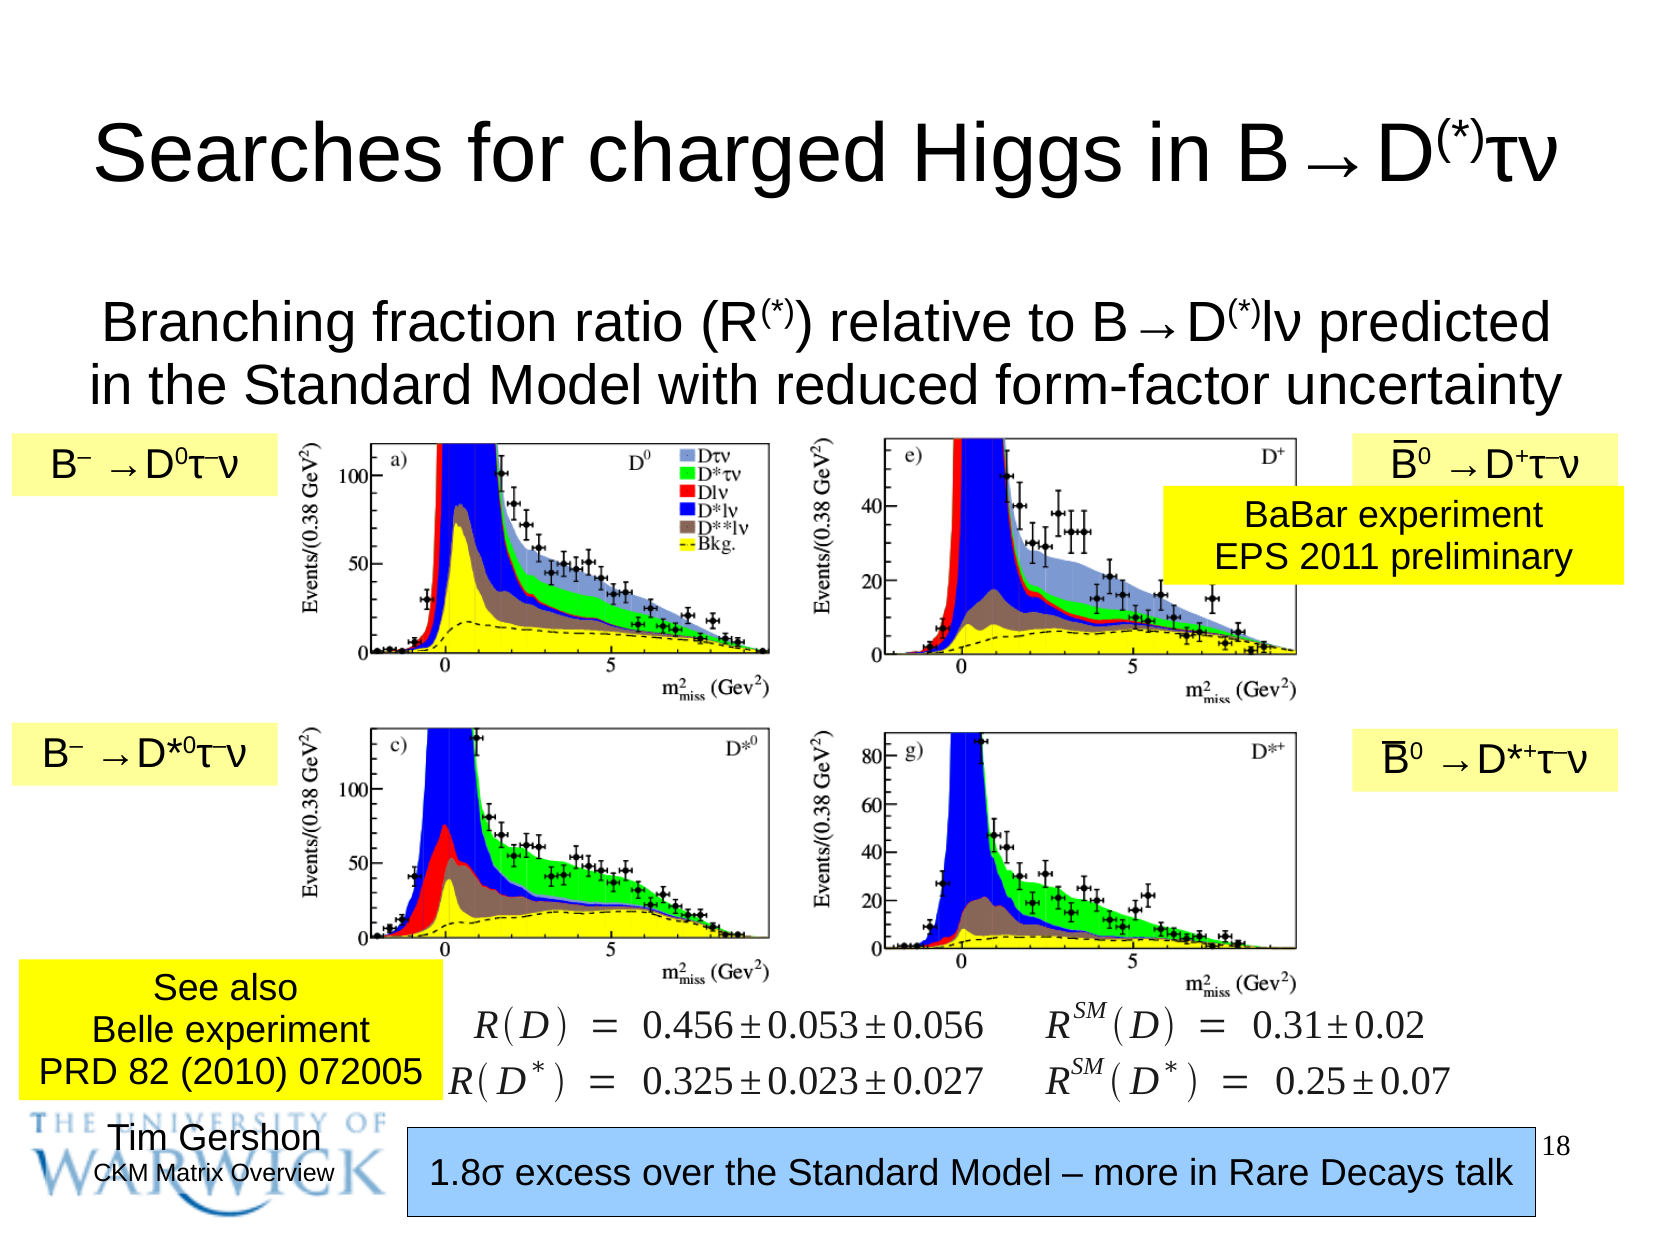

# Searches for charged Higgs in B→D(*)τν
Branching fraction ratio (R(*)) relative to B→D(*)lν predicted in the Standard Model with reduced form-factor uncertainty
–
B– →D0τ–ν
B0 →D+τ–ν
BaBar experiment
EPS 2011 preliminary
–
B– →D*0τ–ν
B0 →D*+τ–ν
See also
Belle experiment
PRD 82 (2010) 072005
Tim Gershon
CKM Matrix Overview
1.8σ excess over the Standard Model – more in Rare Decays talk
18